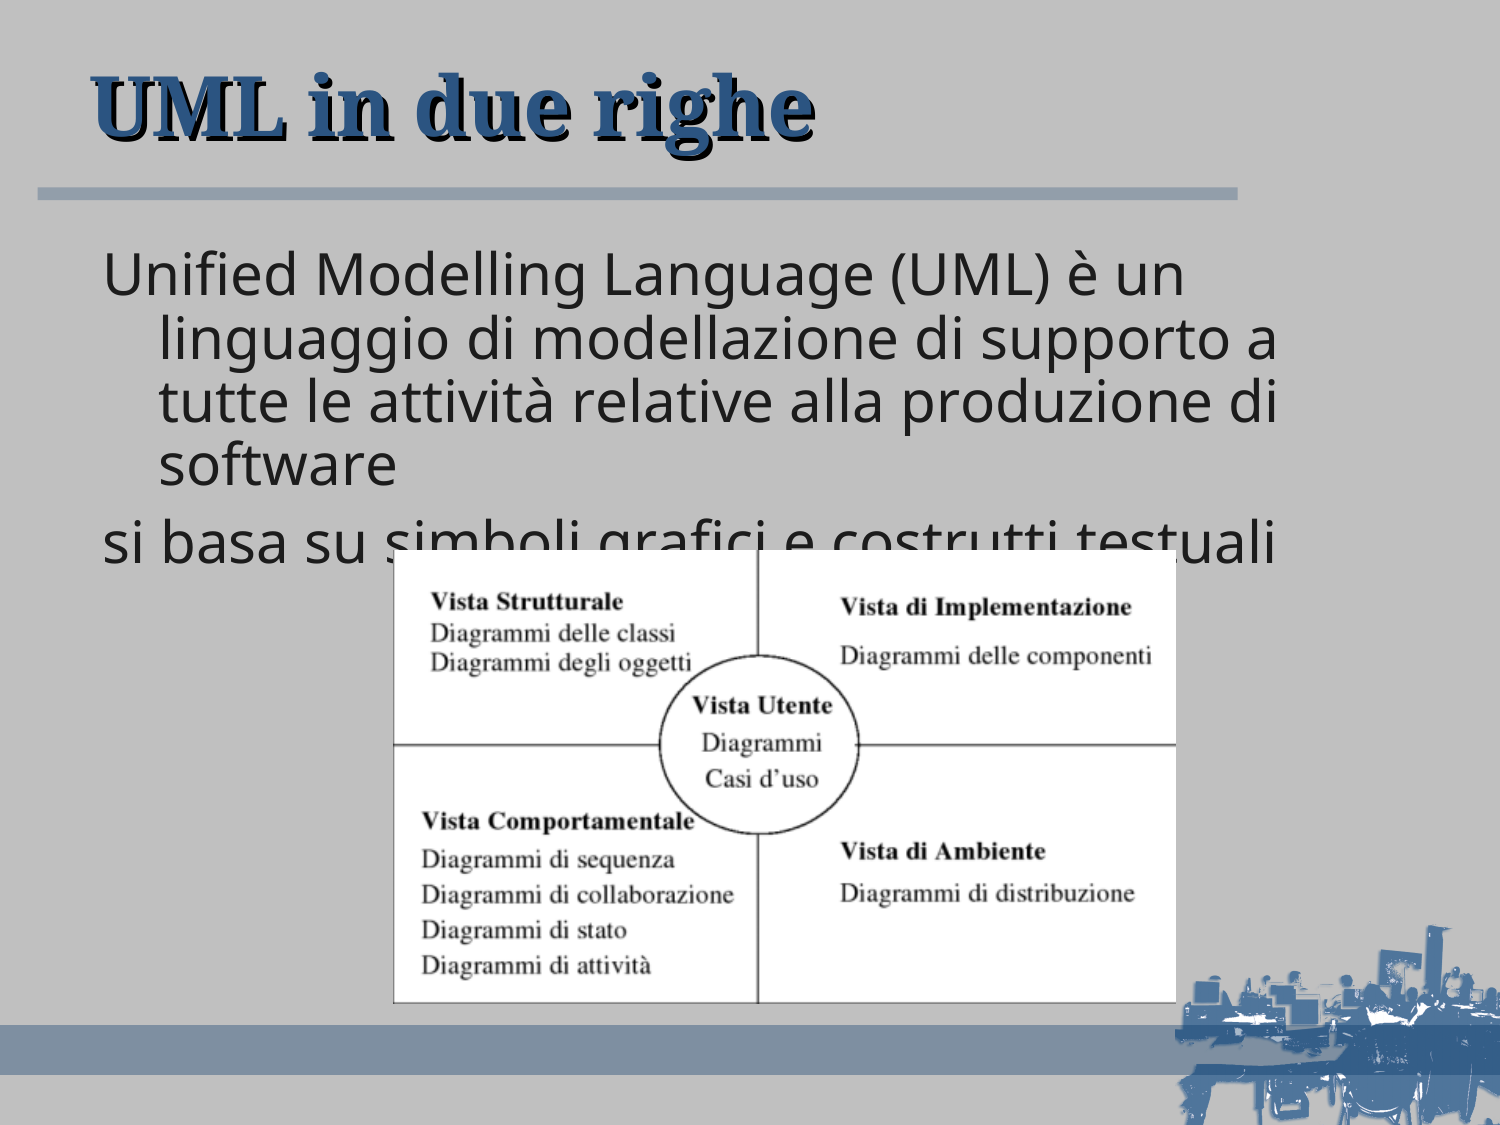

# UML in due righe
Unified Modelling Language (UML) è un linguaggio di modellazione di supporto a tutte le attività relative alla produzione di software
si basa su simboli grafici e costrutti testuali